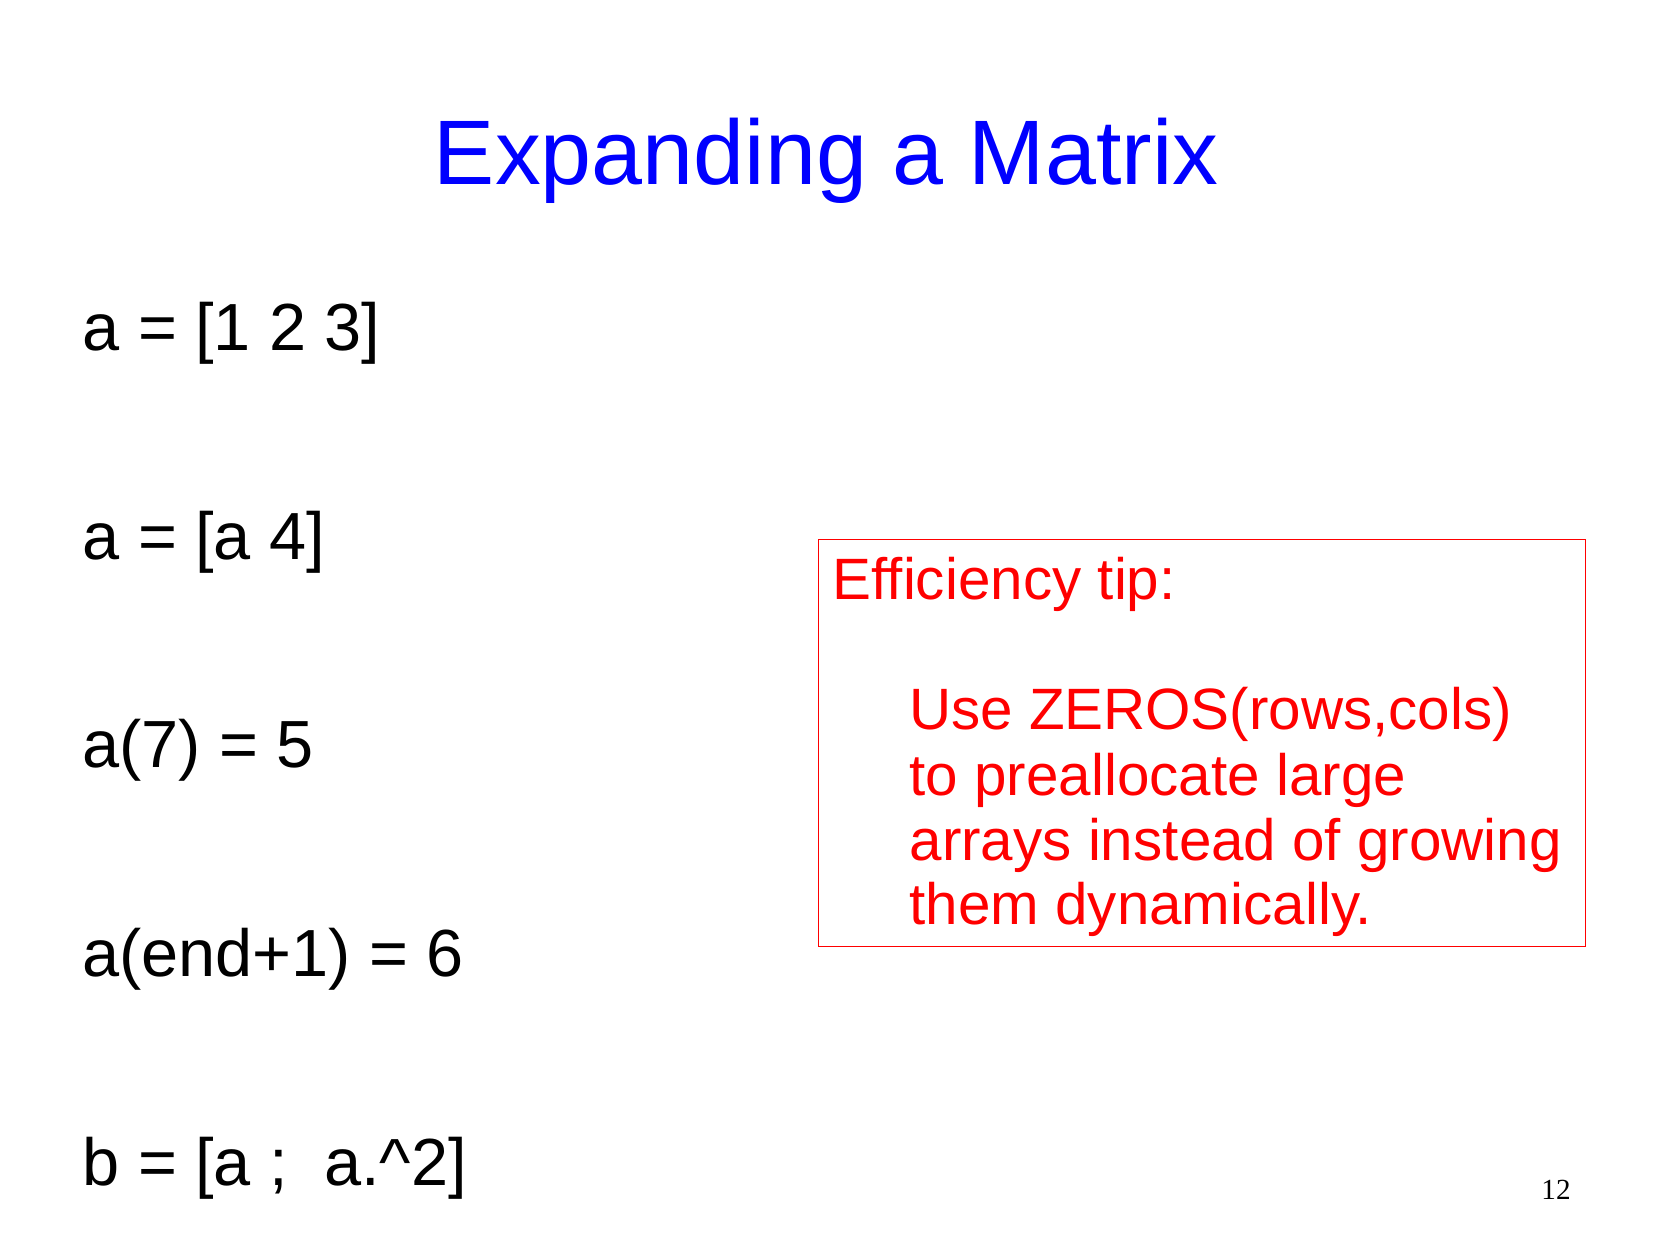

# Expanding a Matrix
a = [1 2 3]
a = [a 4]
a(7) = 5
a(end+1) = 6
b = [a ; a.^2]
Efficiency tip:
Use ZEROS(rows,cols) to preallocate large arrays instead of growing them dynamically.
12